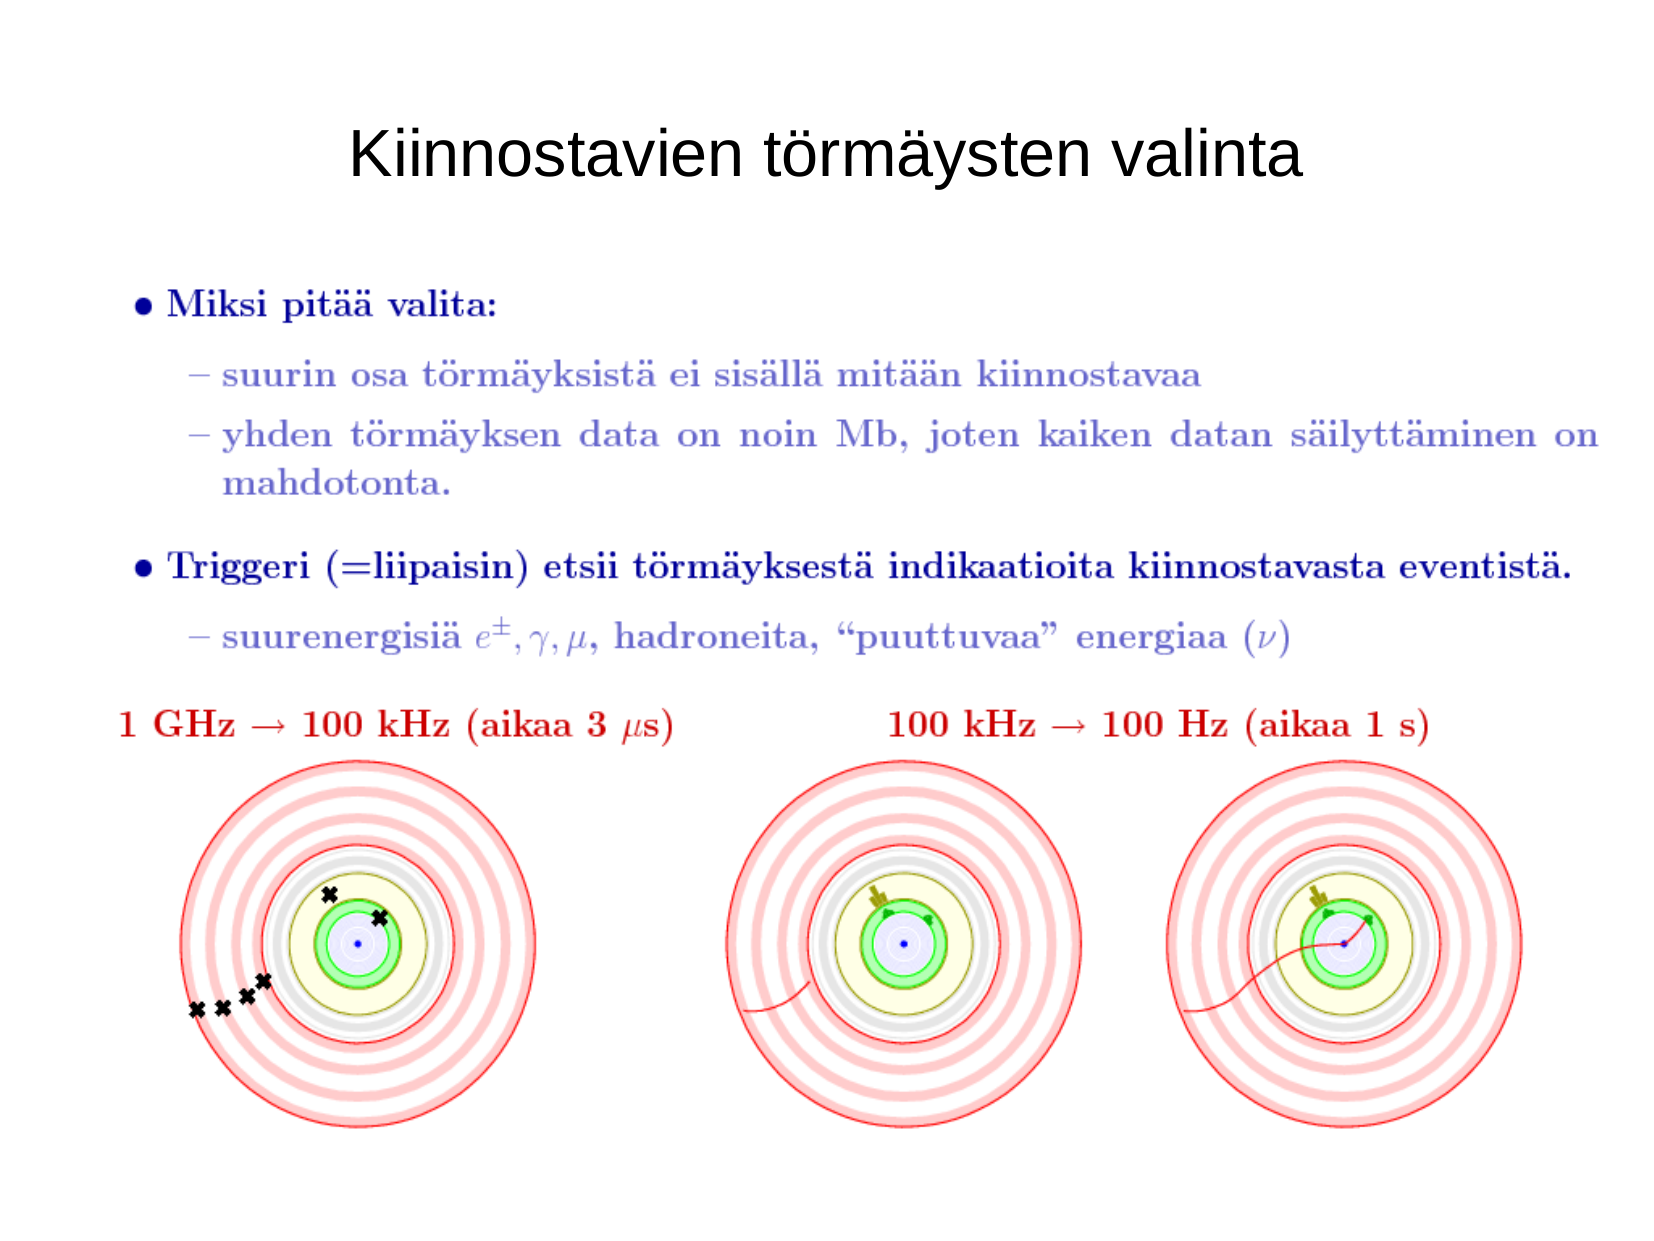

# Kiinnostavien törmäysten valinta
Hiukkaskiihdyttimet ja -ilmaisimet
44